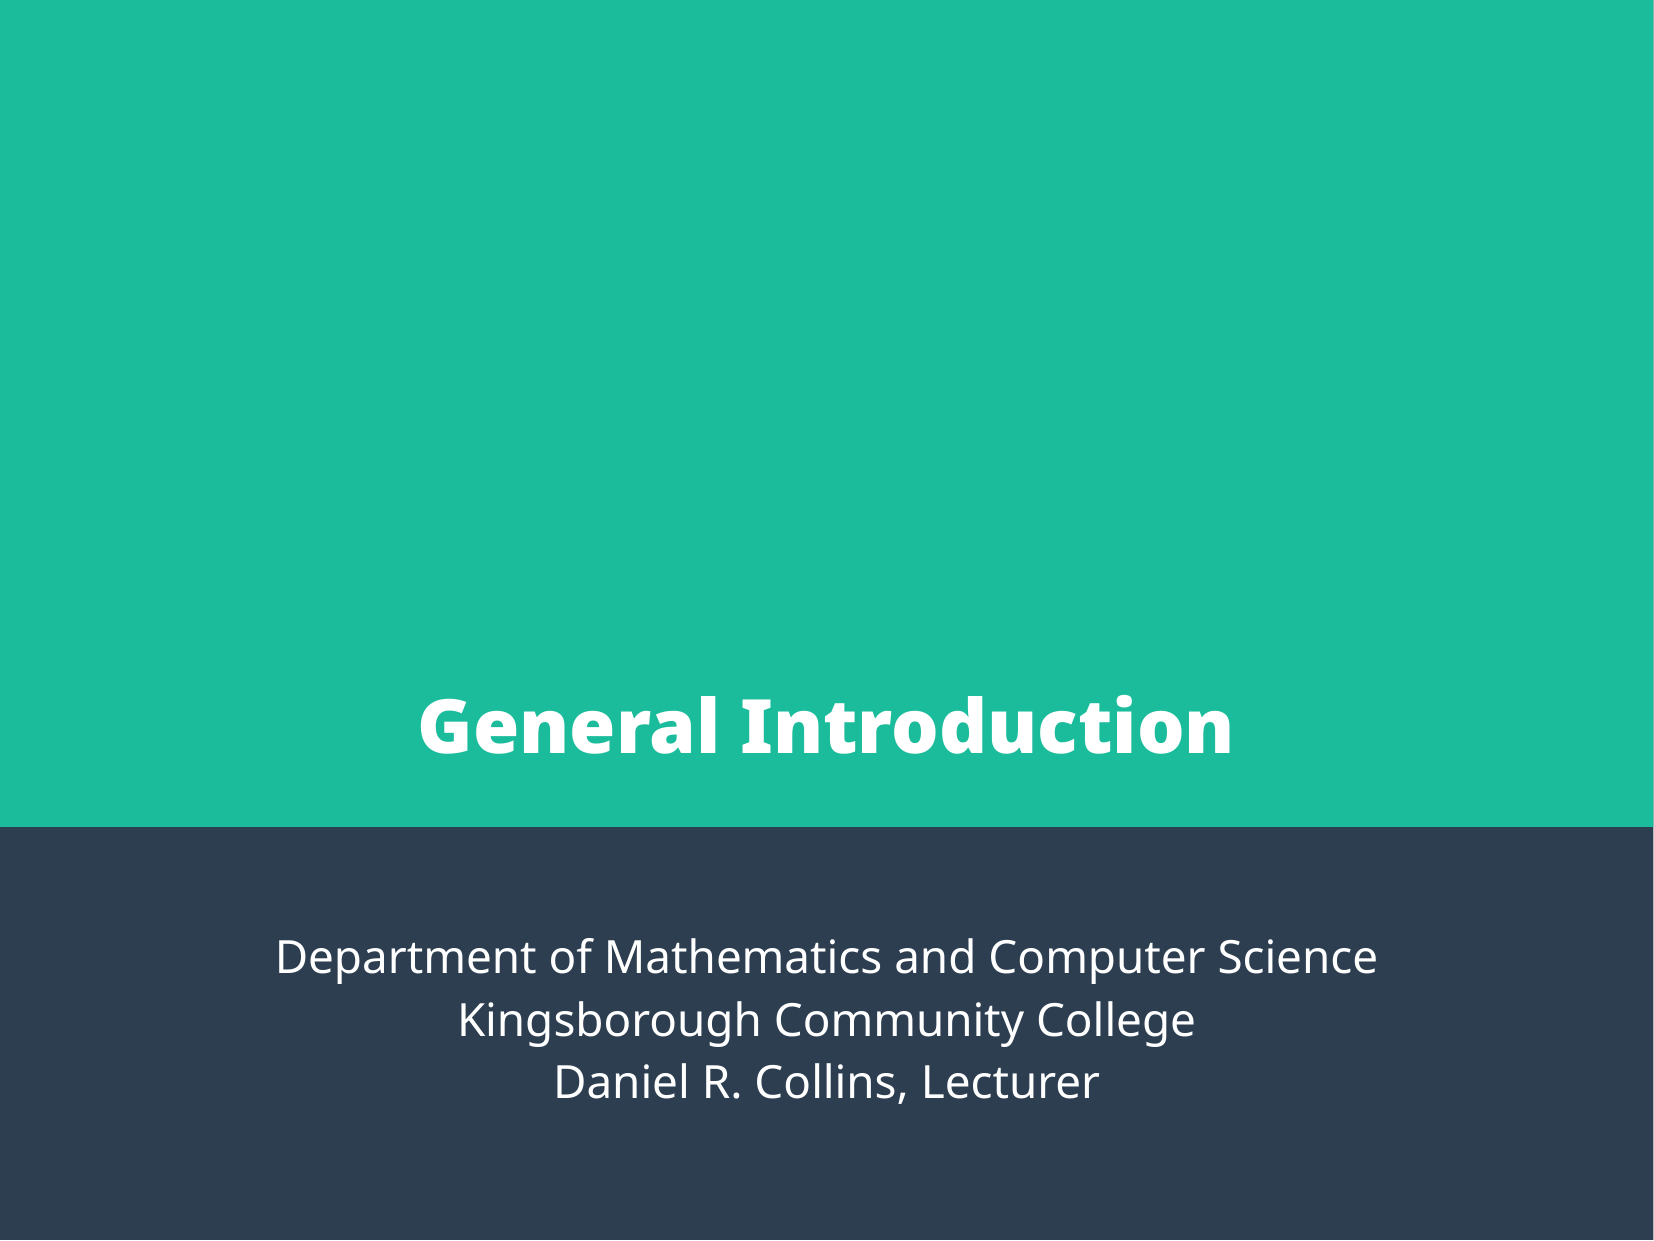

# General Introduction
Department of Mathematics and Computer Science
Kingsborough Community College
Daniel R. Collins, Lecturer